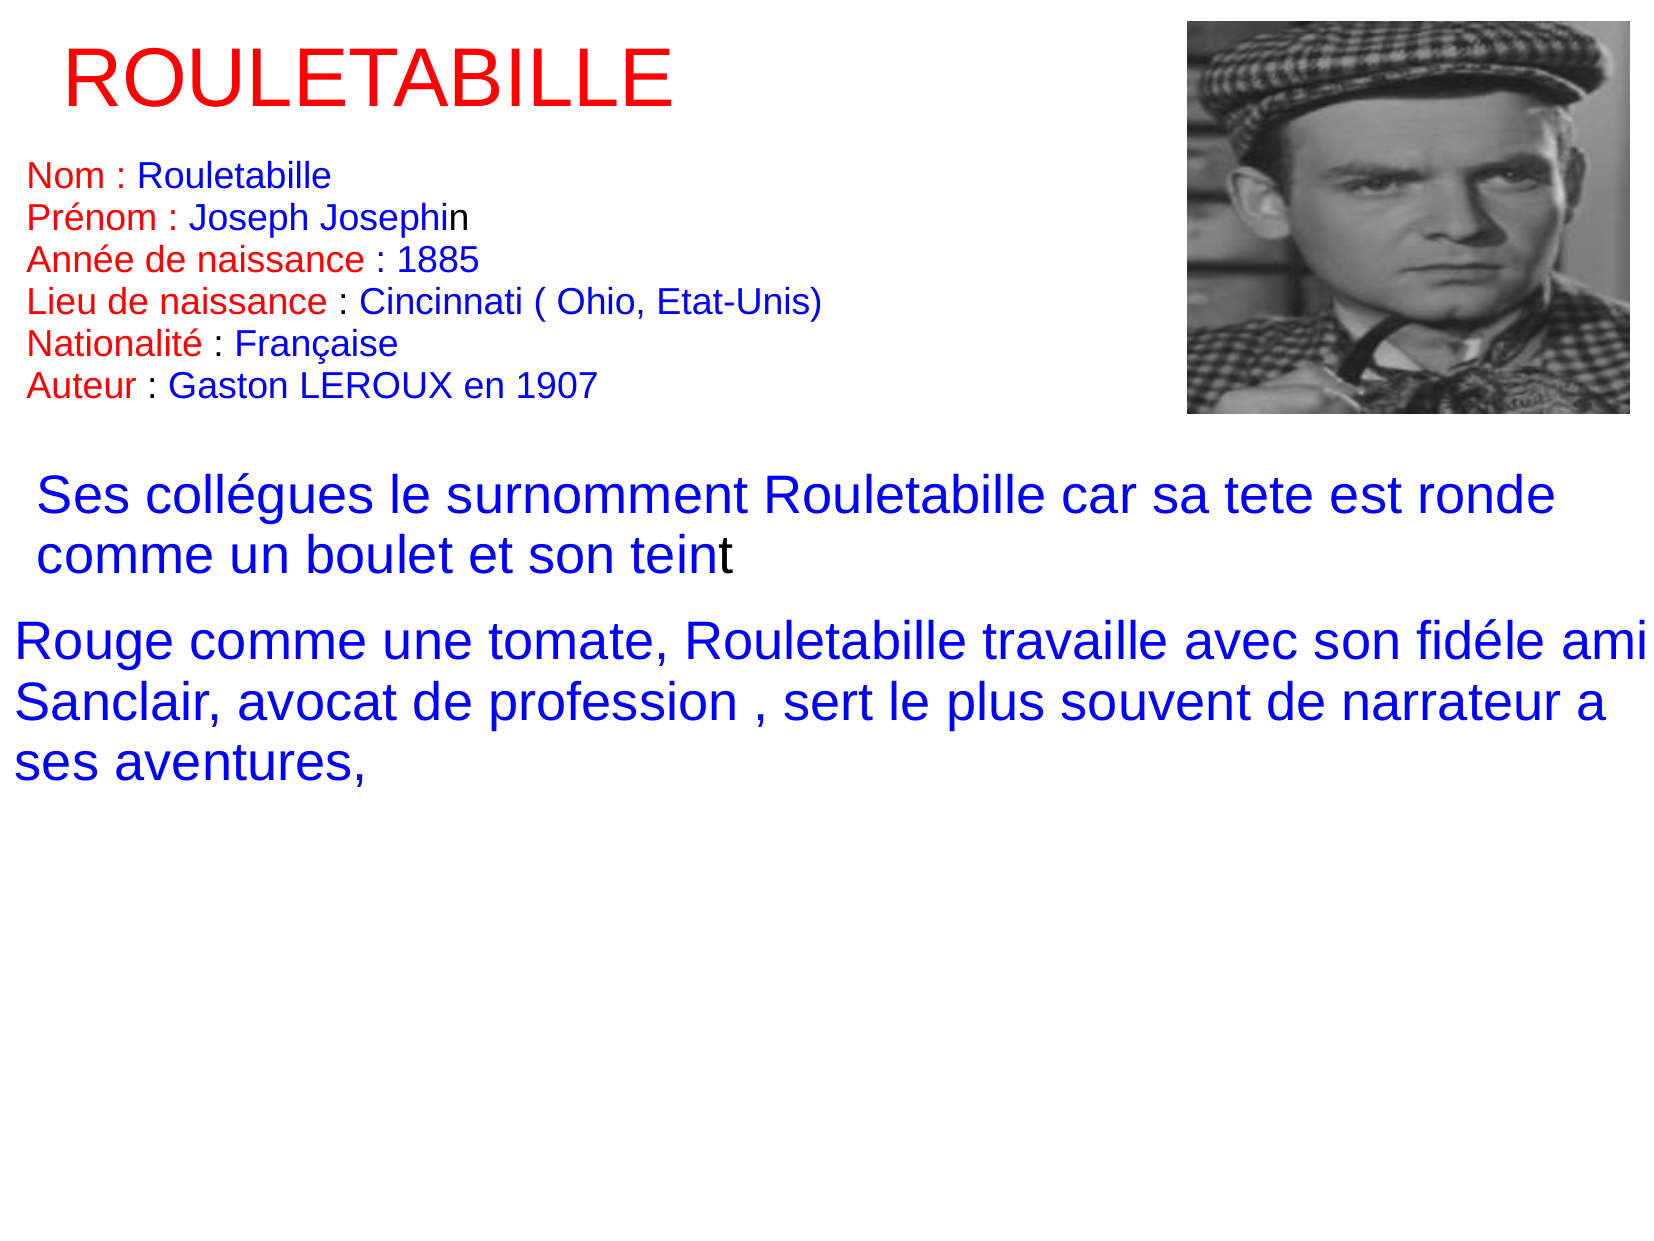

ROULETABILLE
Nom : Rouletabille
Prénom : Joseph Josephin
Année de naissance : 1885
Lieu de naissance : Cincinnati ( Ohio, Etat-Unis)
Nationalité : Française
Auteur : Gaston LEROUX en 1907
Ses collégues le surnomment Rouletabille car sa tete est ronde comme un boulet et son teint
Rouge comme une tomate, Rouletabille travaille avec son fidéle ami Sanclair, avocat de profession , sert le plus souvent de narrateur a ses aventures,